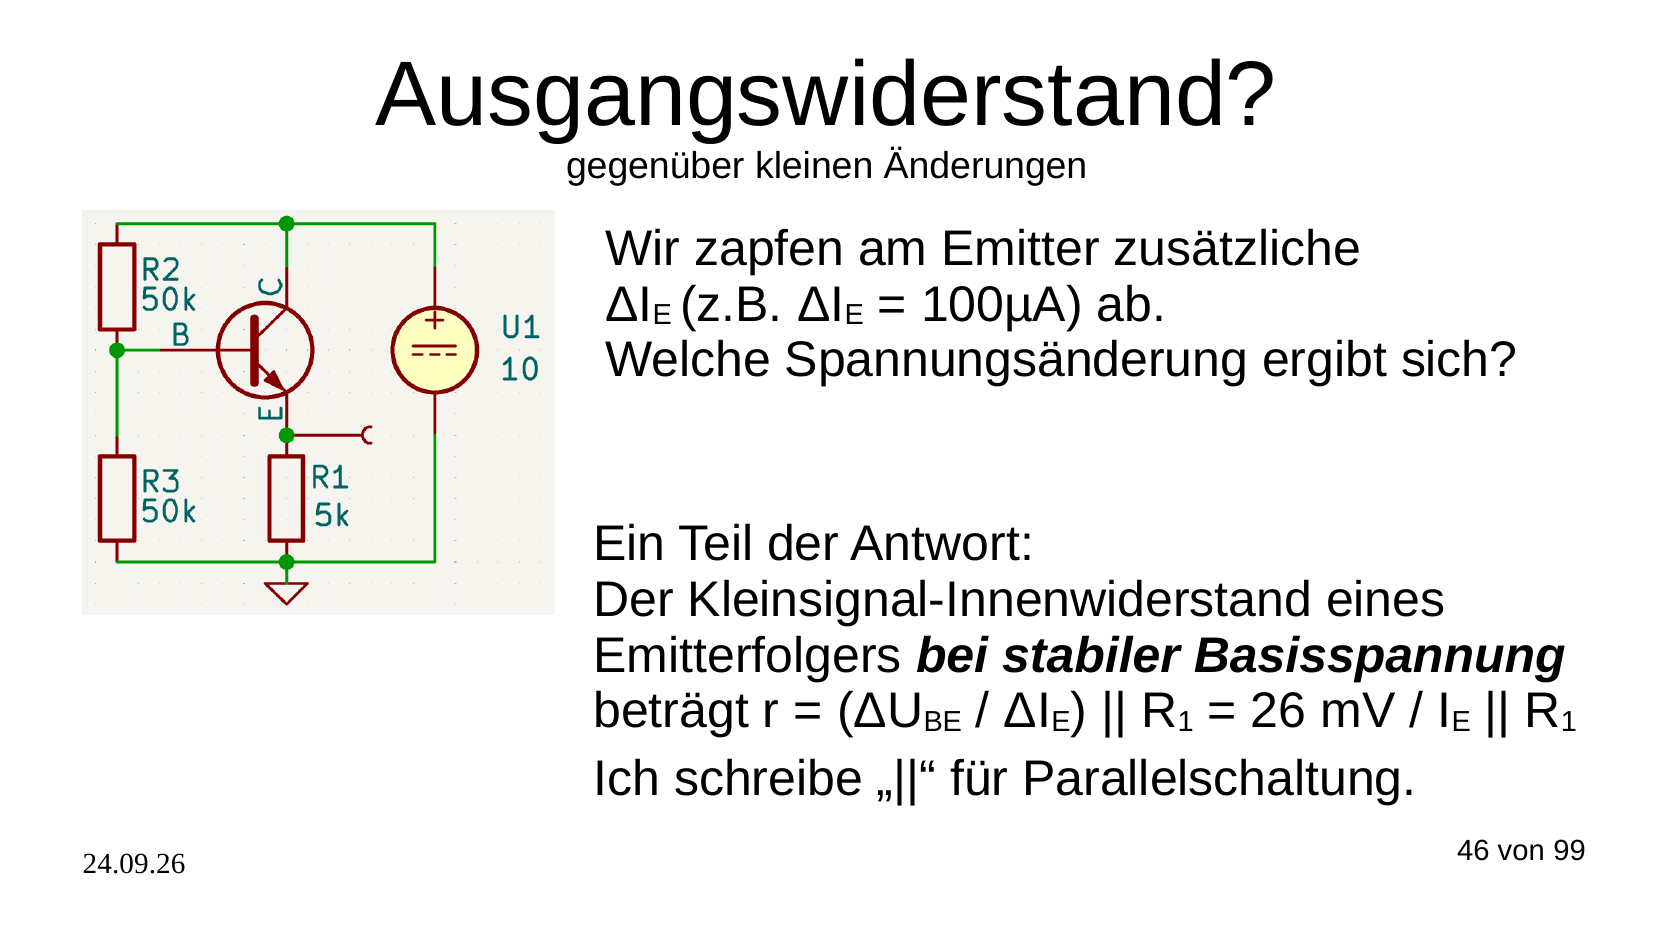

# Ausgangswiderstand? gegenüber kleinen Änderungen
Wir zapfen am Emitter zusätzliche
ΔIE (z.B. ΔIE = 100µA) ab.
Welche Spannungsänderung ergibt sich?
Ein Teil der Antwort:
Der Kleinsignal-Innenwiderstand eines Emitterfolgers bei stabiler Basisspannung
beträgt r = (ΔUBE / ΔIE) || R1 = 26 mV / IE || R1
Ich schreibe „||“ für Parallelschaltung.
46